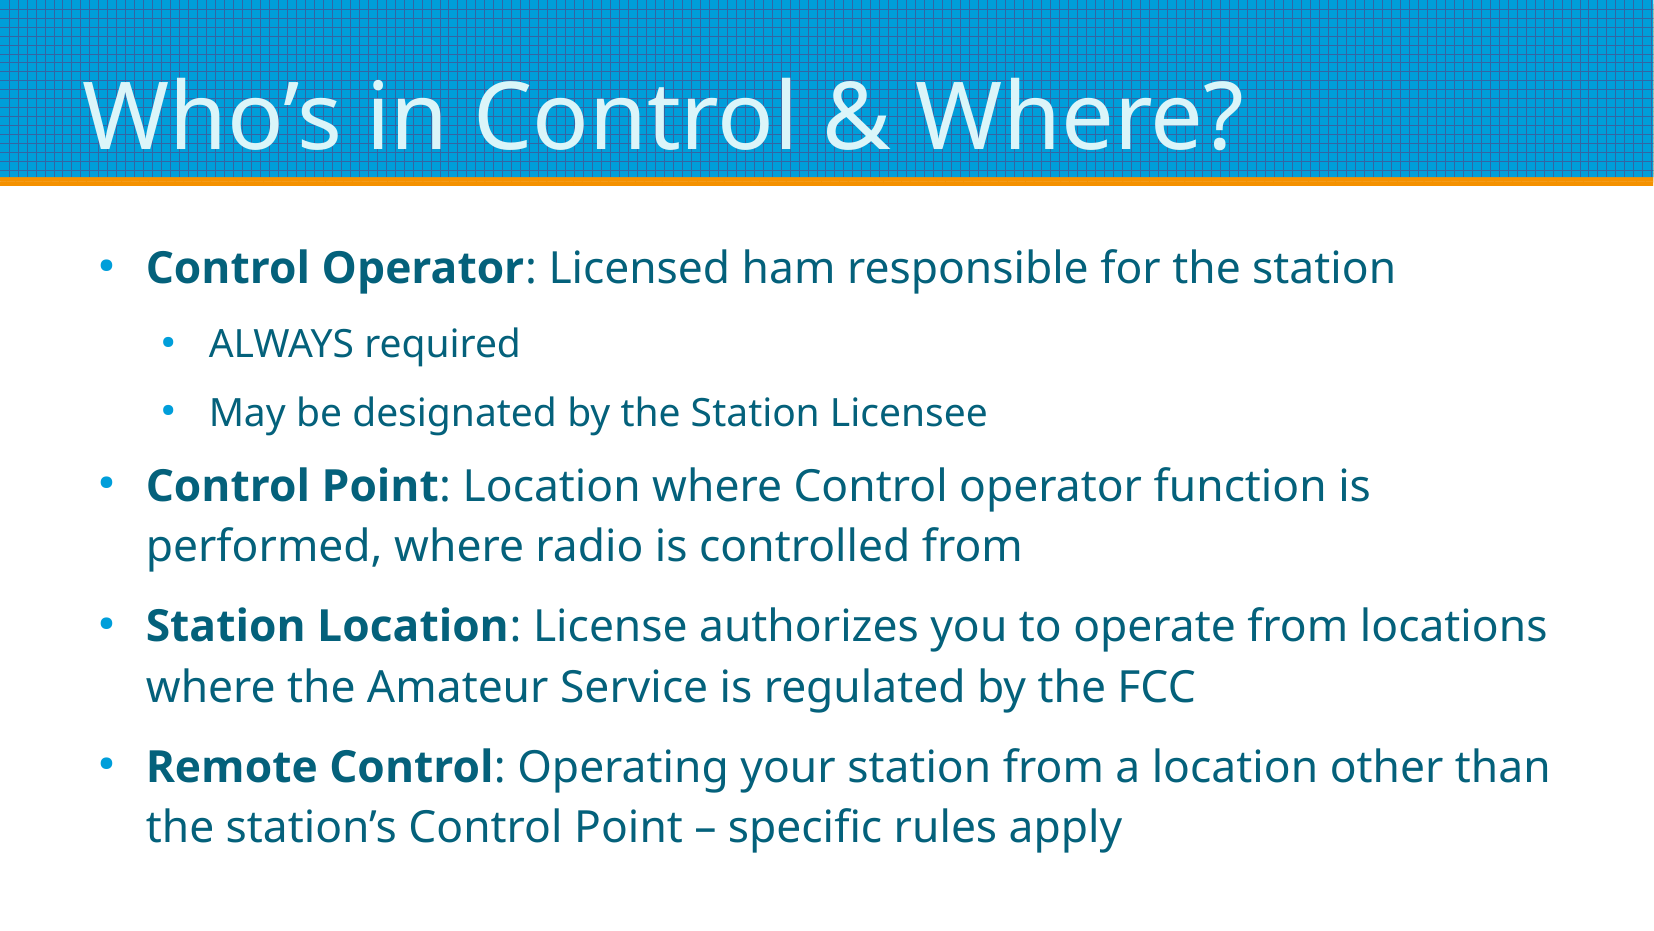

# Who’s in Control & Where?
Control Operator: Licensed ham responsible for the station
ALWAYS required
May be designated by the Station Licensee
Control Point: Location where Control operator function is performed, where radio is controlled from
Station Location: License authorizes you to operate from locations where the Amateur Service is regulated by the FCC
Remote Control: Operating your station from a location other than the station’s Control Point – specific rules apply